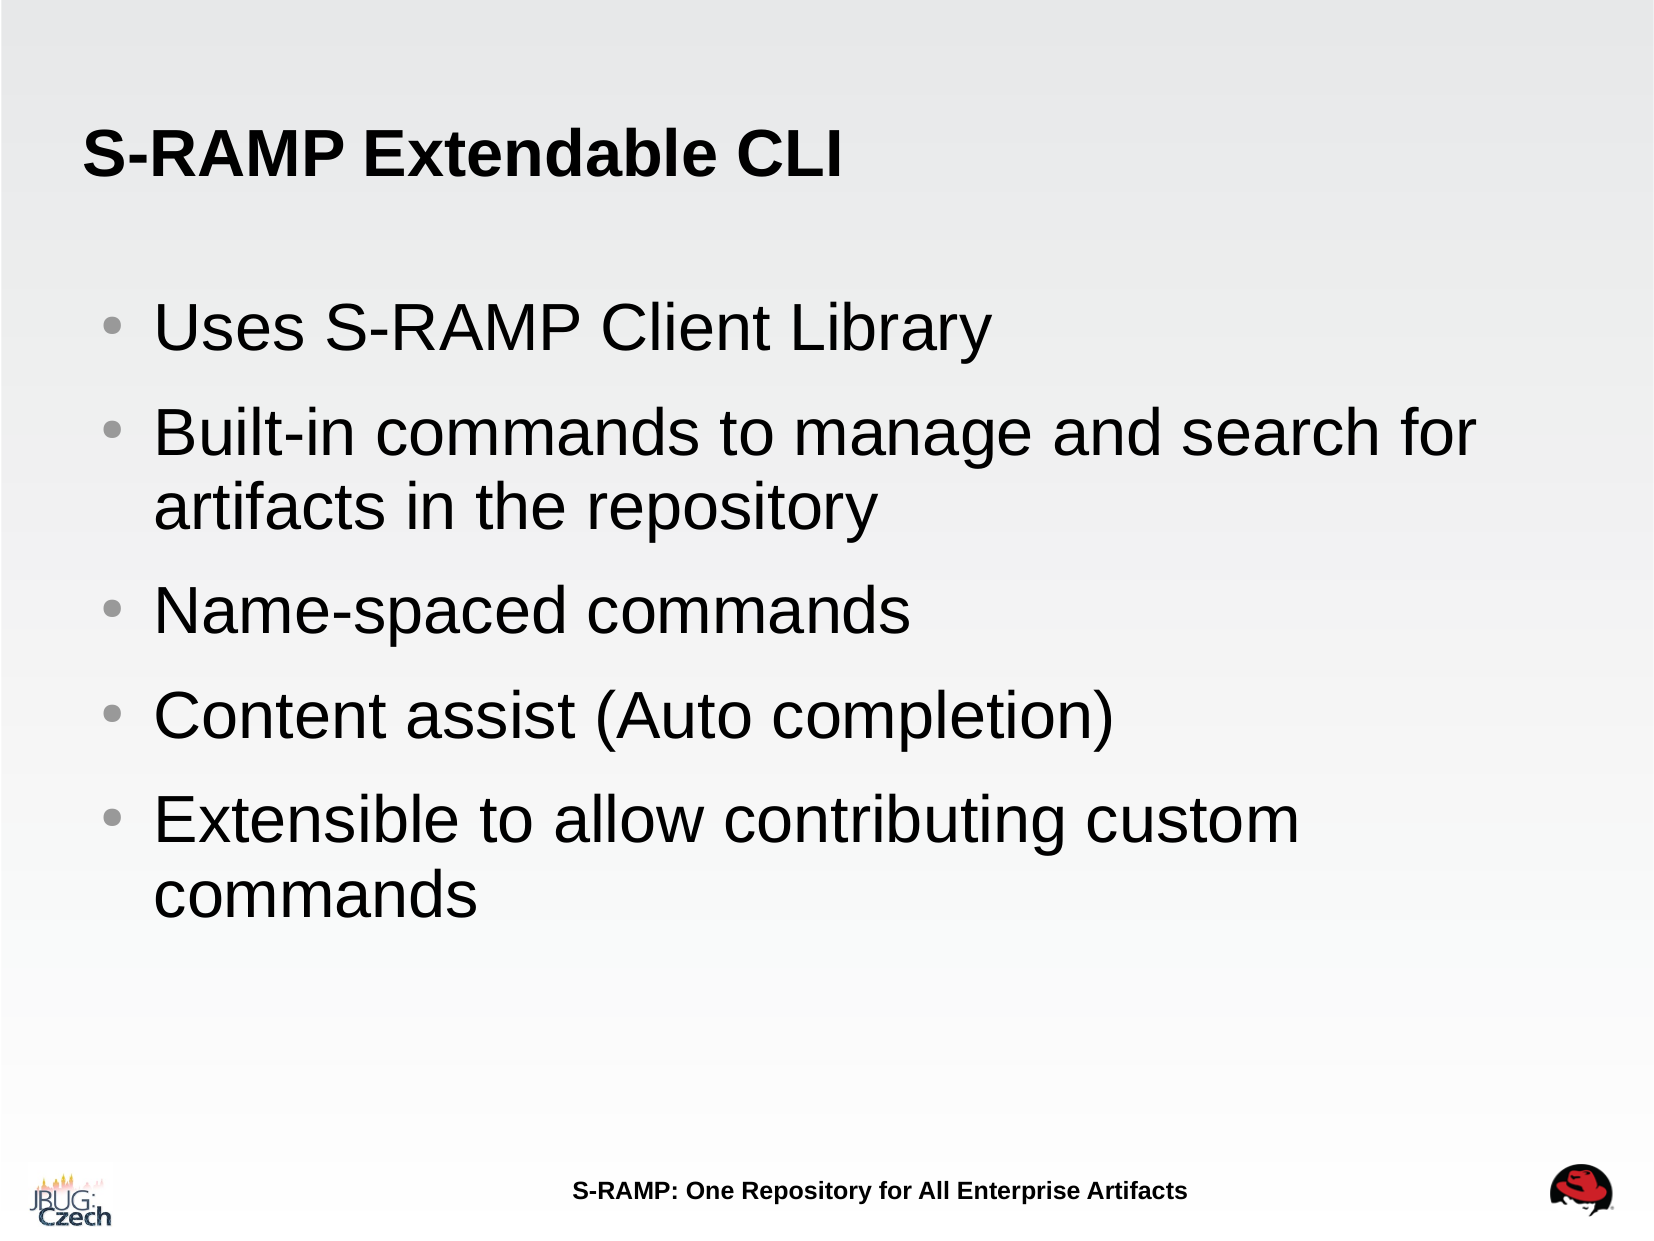

# S-RAMP Extendable CLI
Uses S-RAMP Client Library
Built-in commands to manage and search for artifacts in the repository
Name-spaced commands
Content assist (Auto completion)
Extensible to allow contributing custom commands